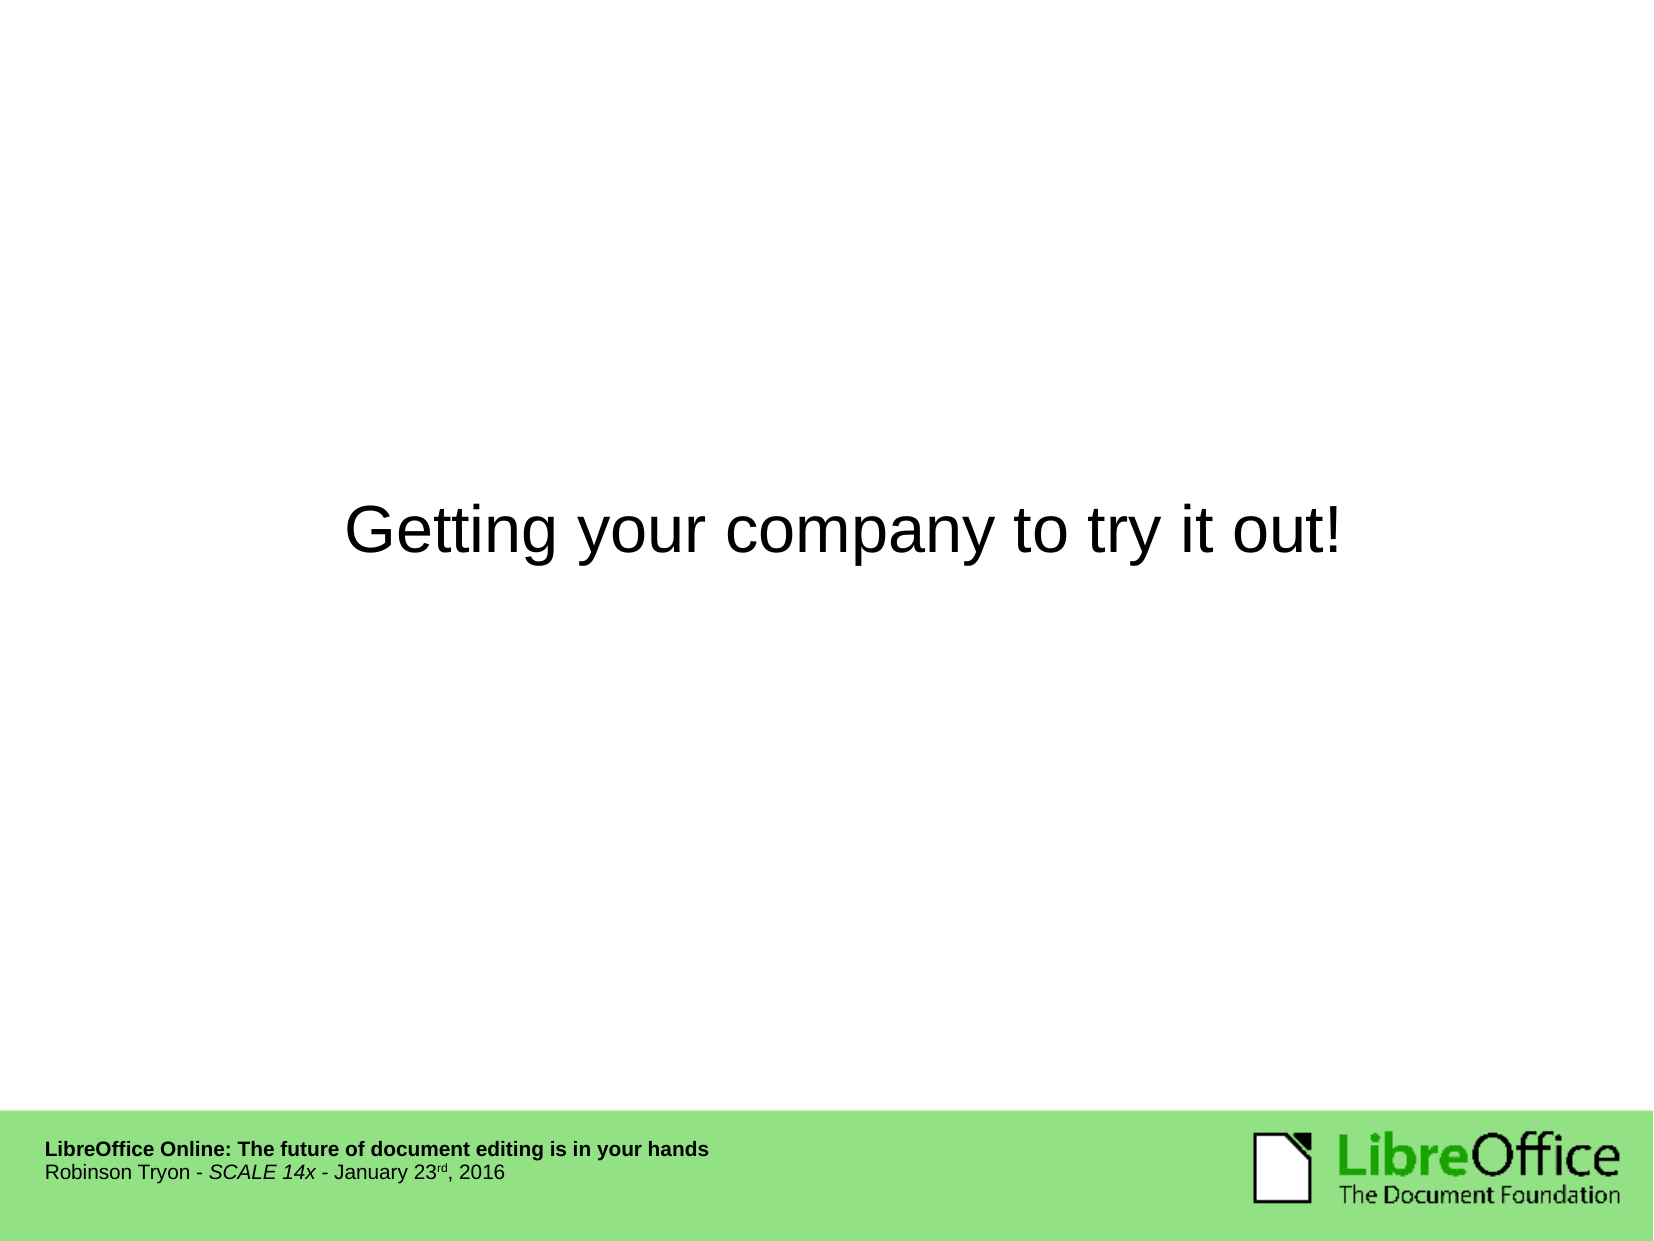

# Getting your company to try it out!